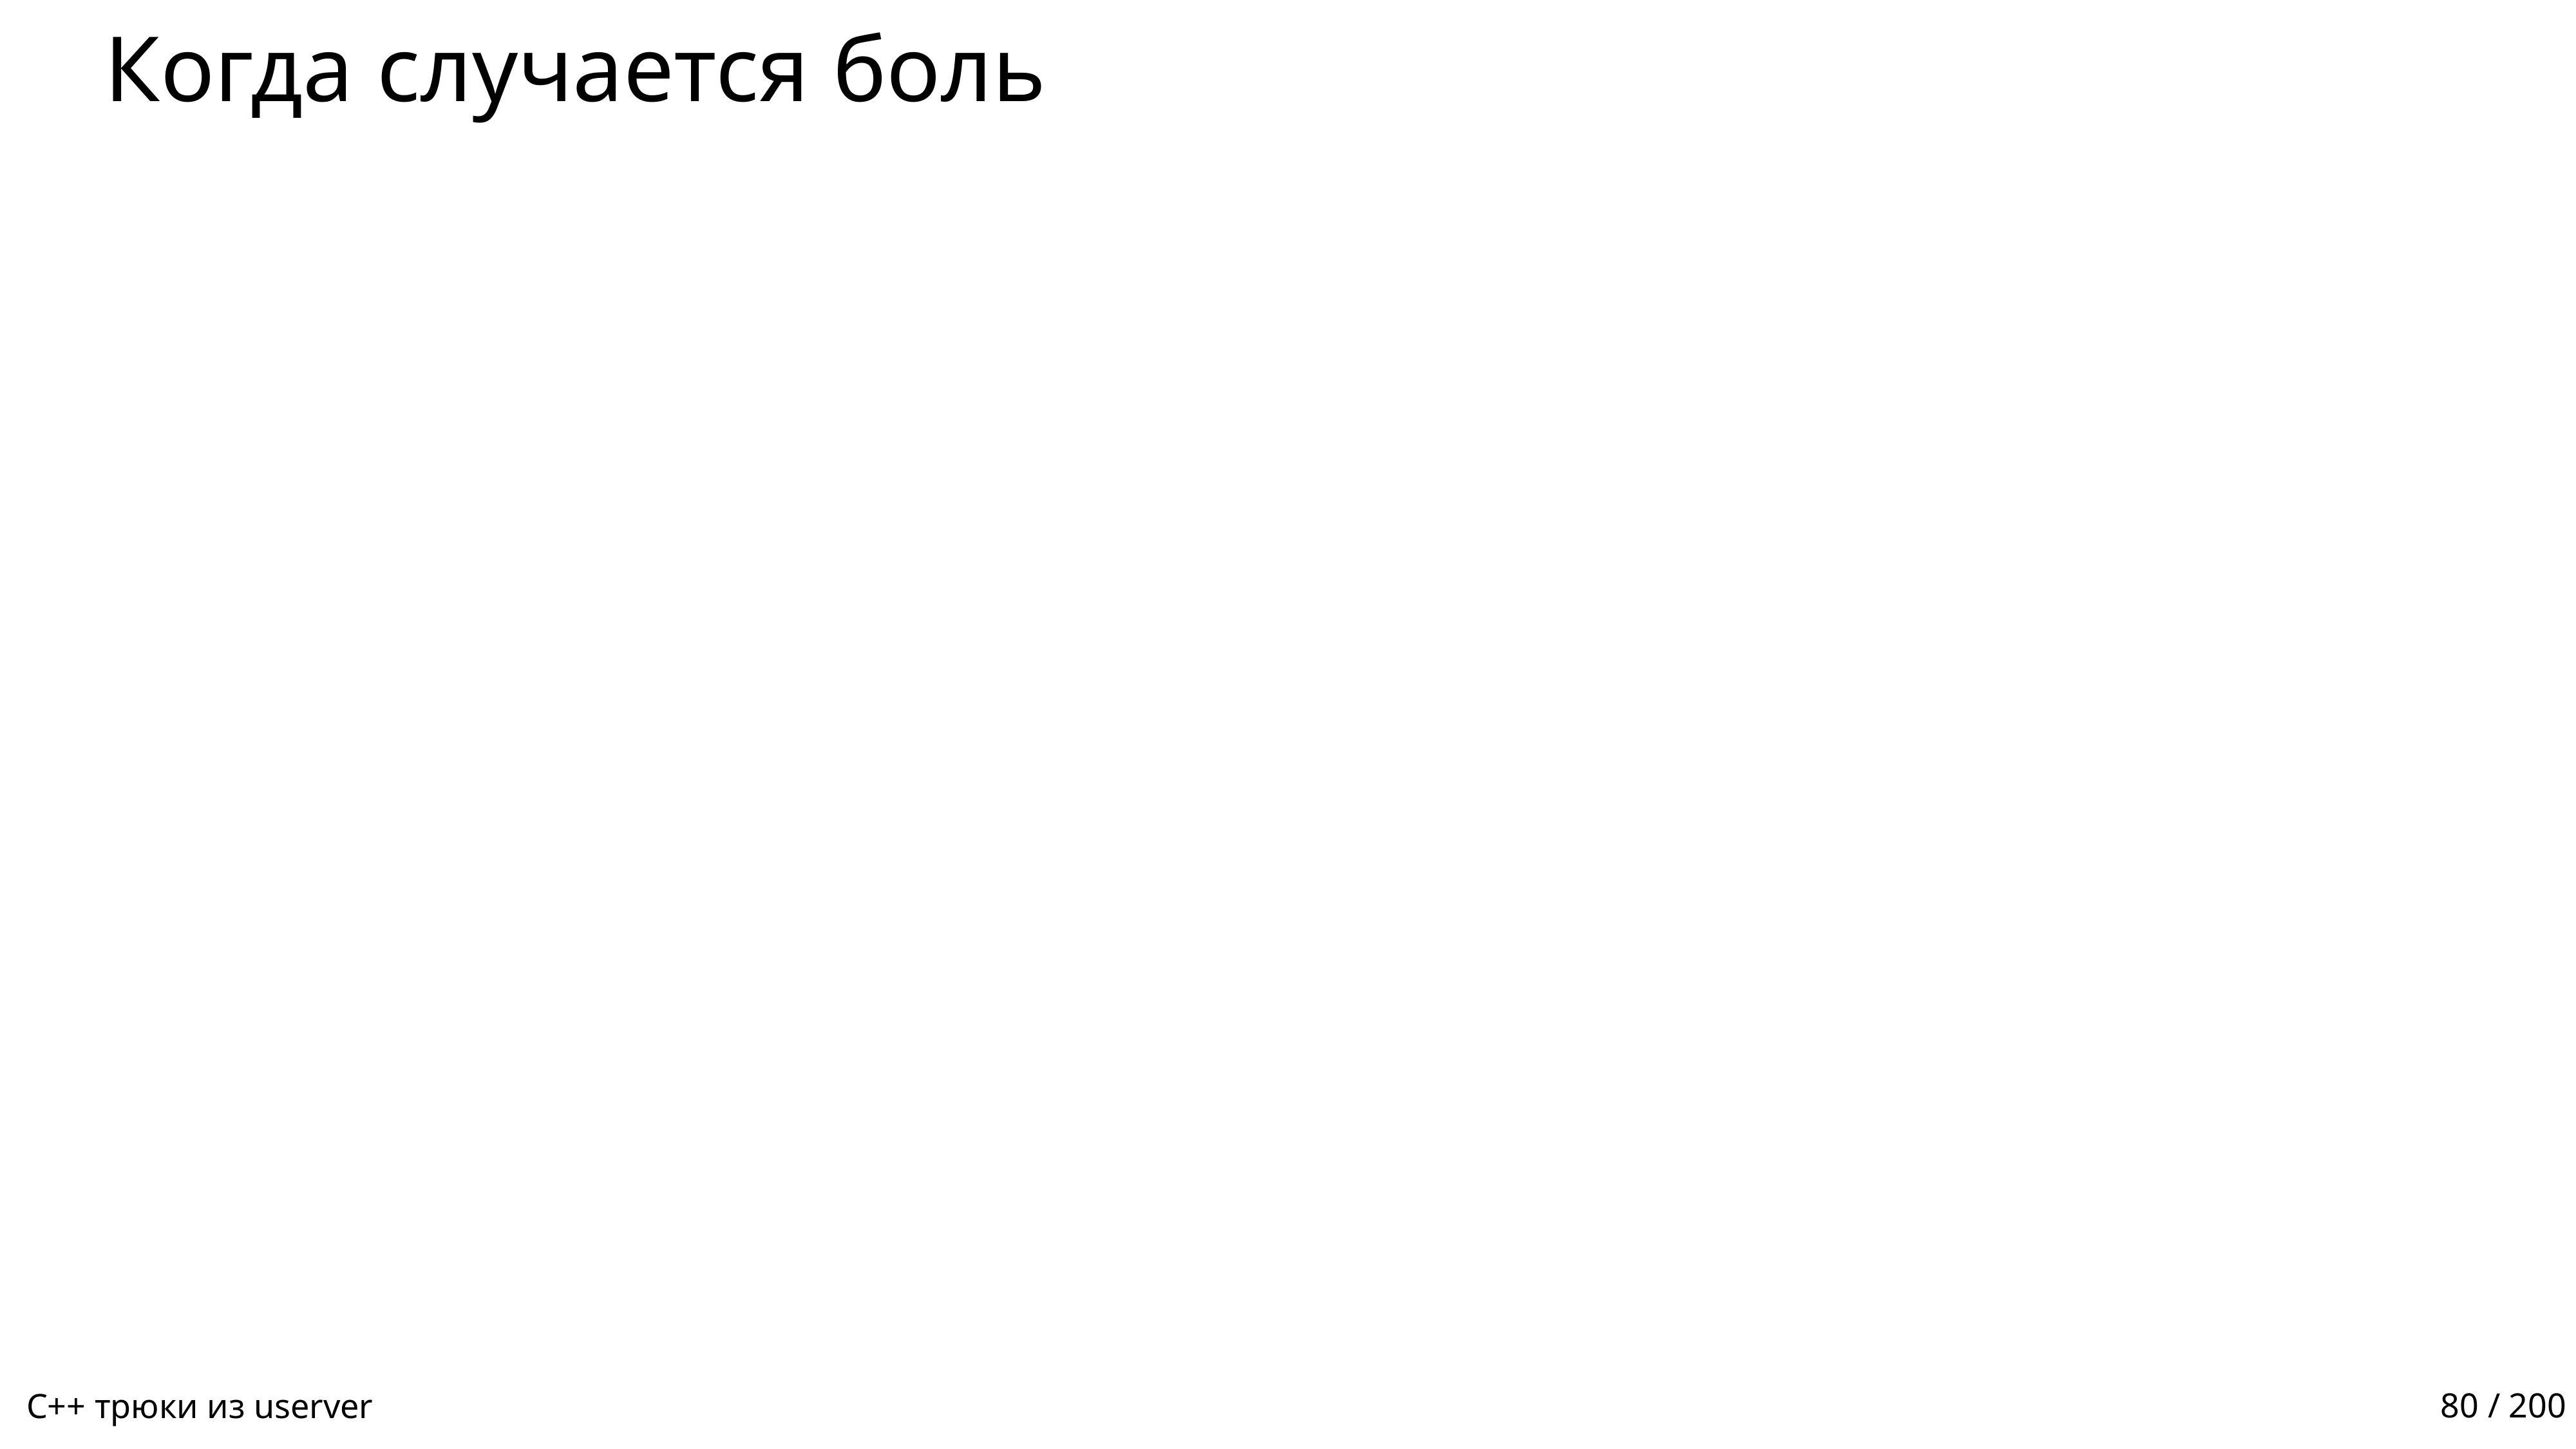

Когда случается боль
#
C++ трюки из userver